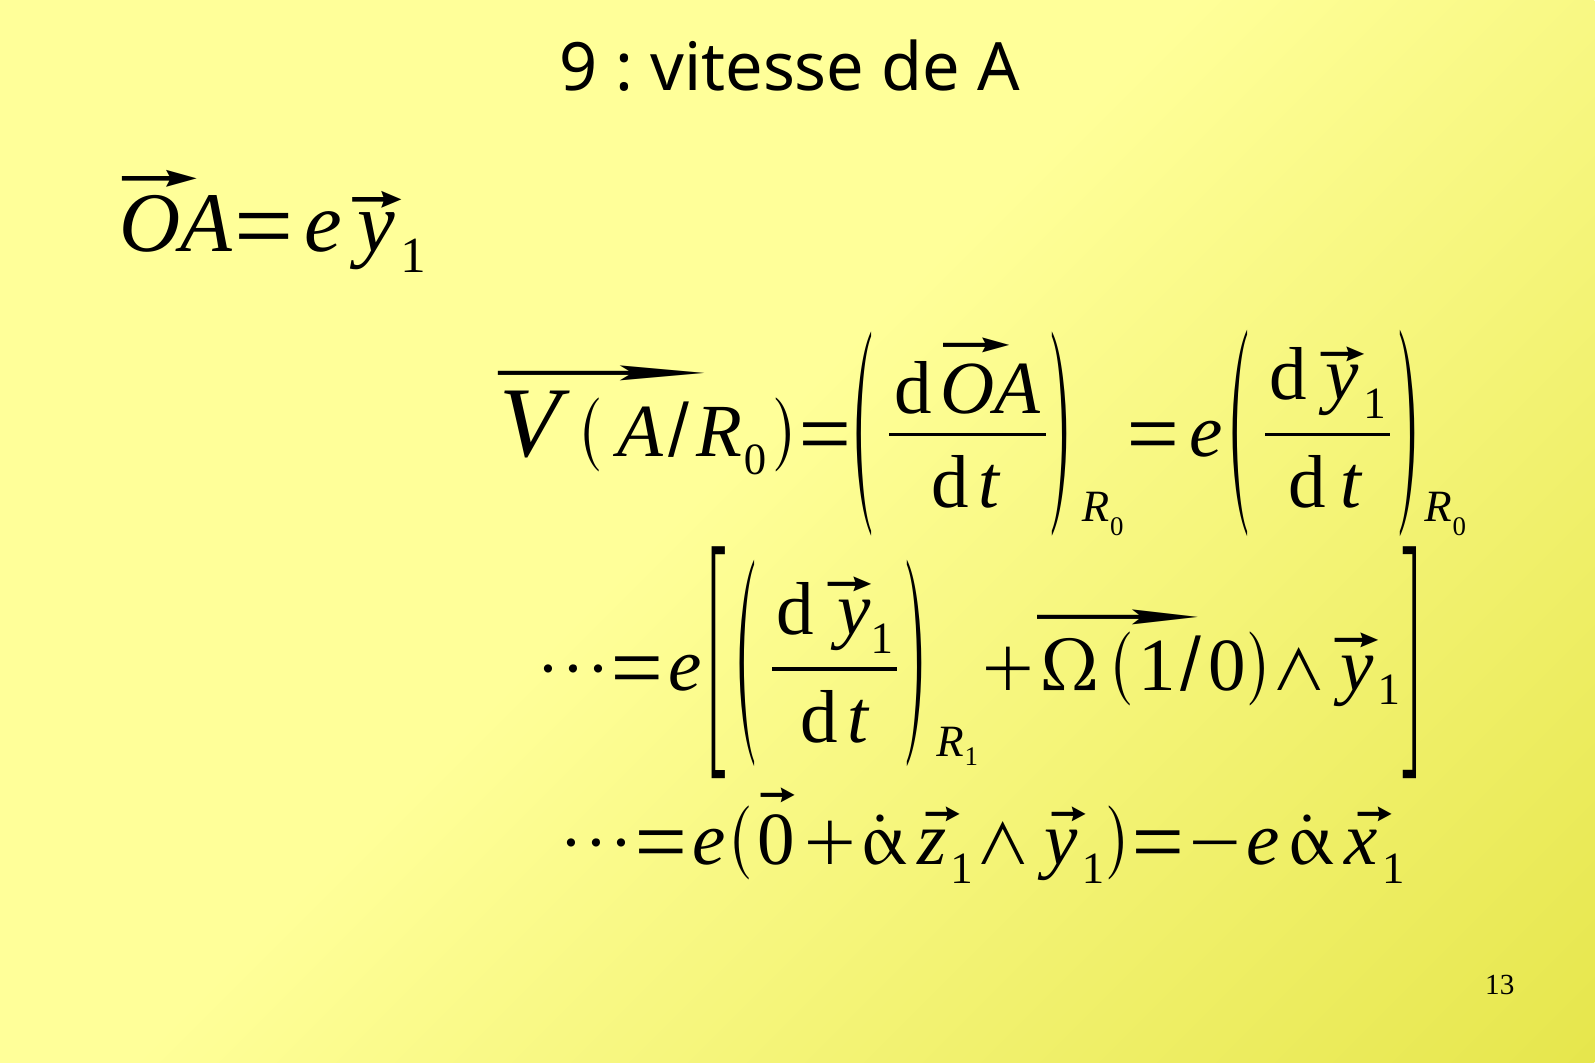

# 9 : vitesse de A
13